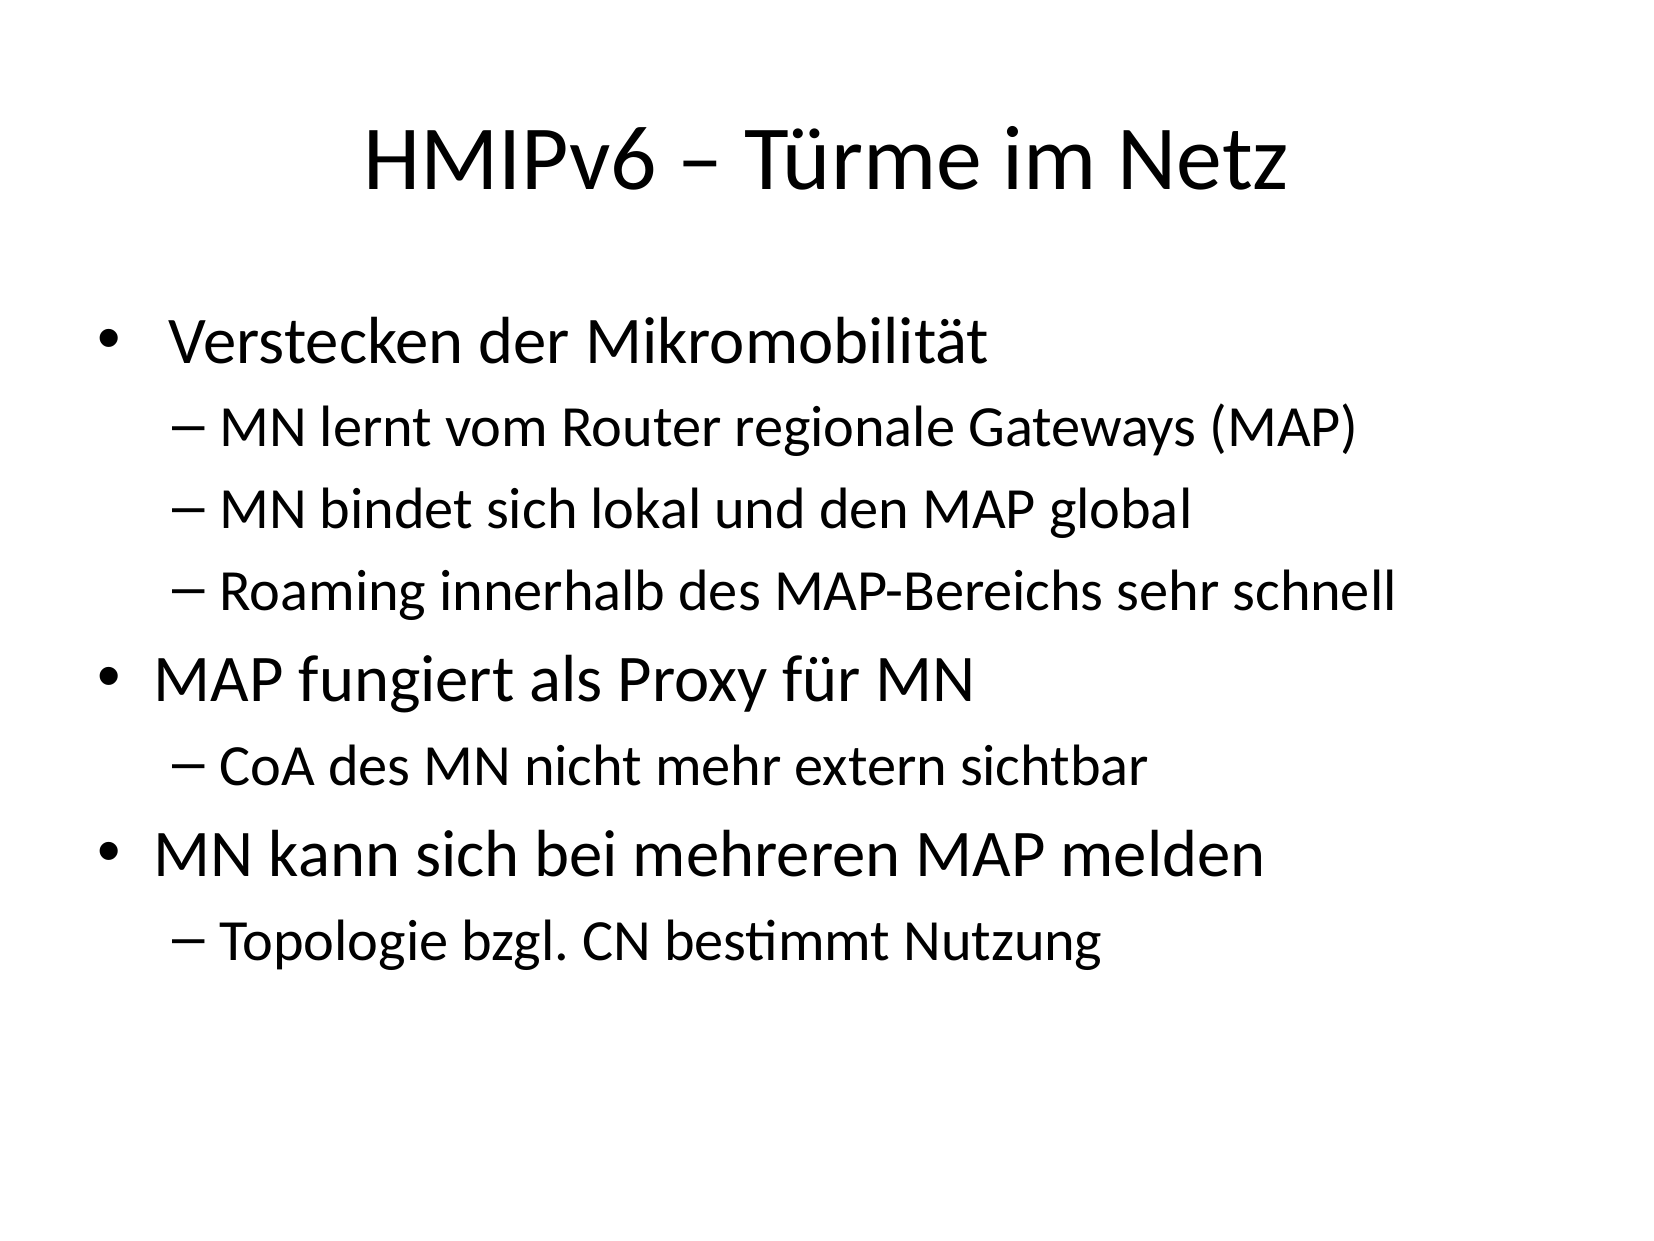

# HMIPv6 – Türme im Netz
 Verstecken der Mikromobilität
MN lernt vom Router regionale Gateways (MAP)
MN bindet sich lokal und den MAP global
Roaming innerhalb des MAP-Bereichs sehr schnell
MAP fungiert als Proxy für MN
CoA des MN nicht mehr extern sichtbar
MN kann sich bei mehreren MAP melden
Topologie bzgl. CN bestimmt Nutzung